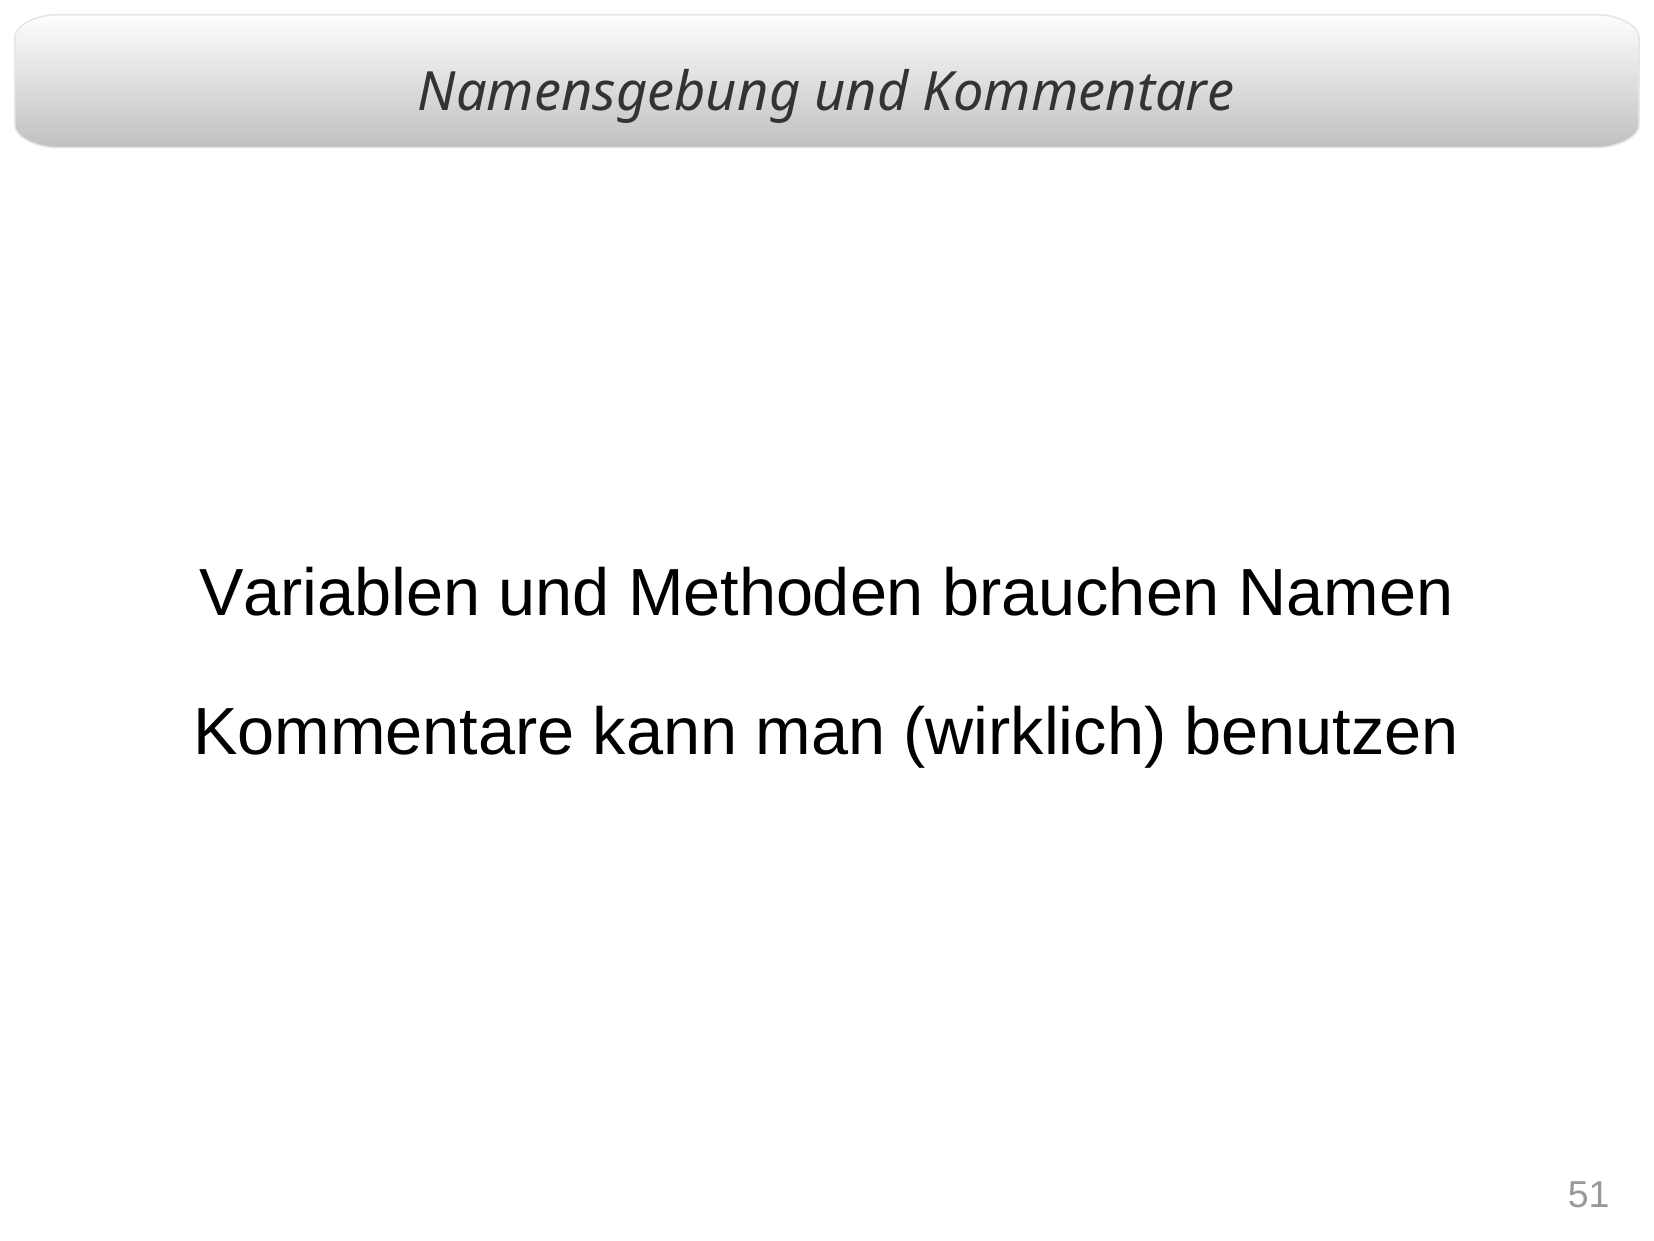

# Namensgebung und Kommentare
Variablen und Methoden brauchen Namen
Kommentare kann man (wirklich) benutzen